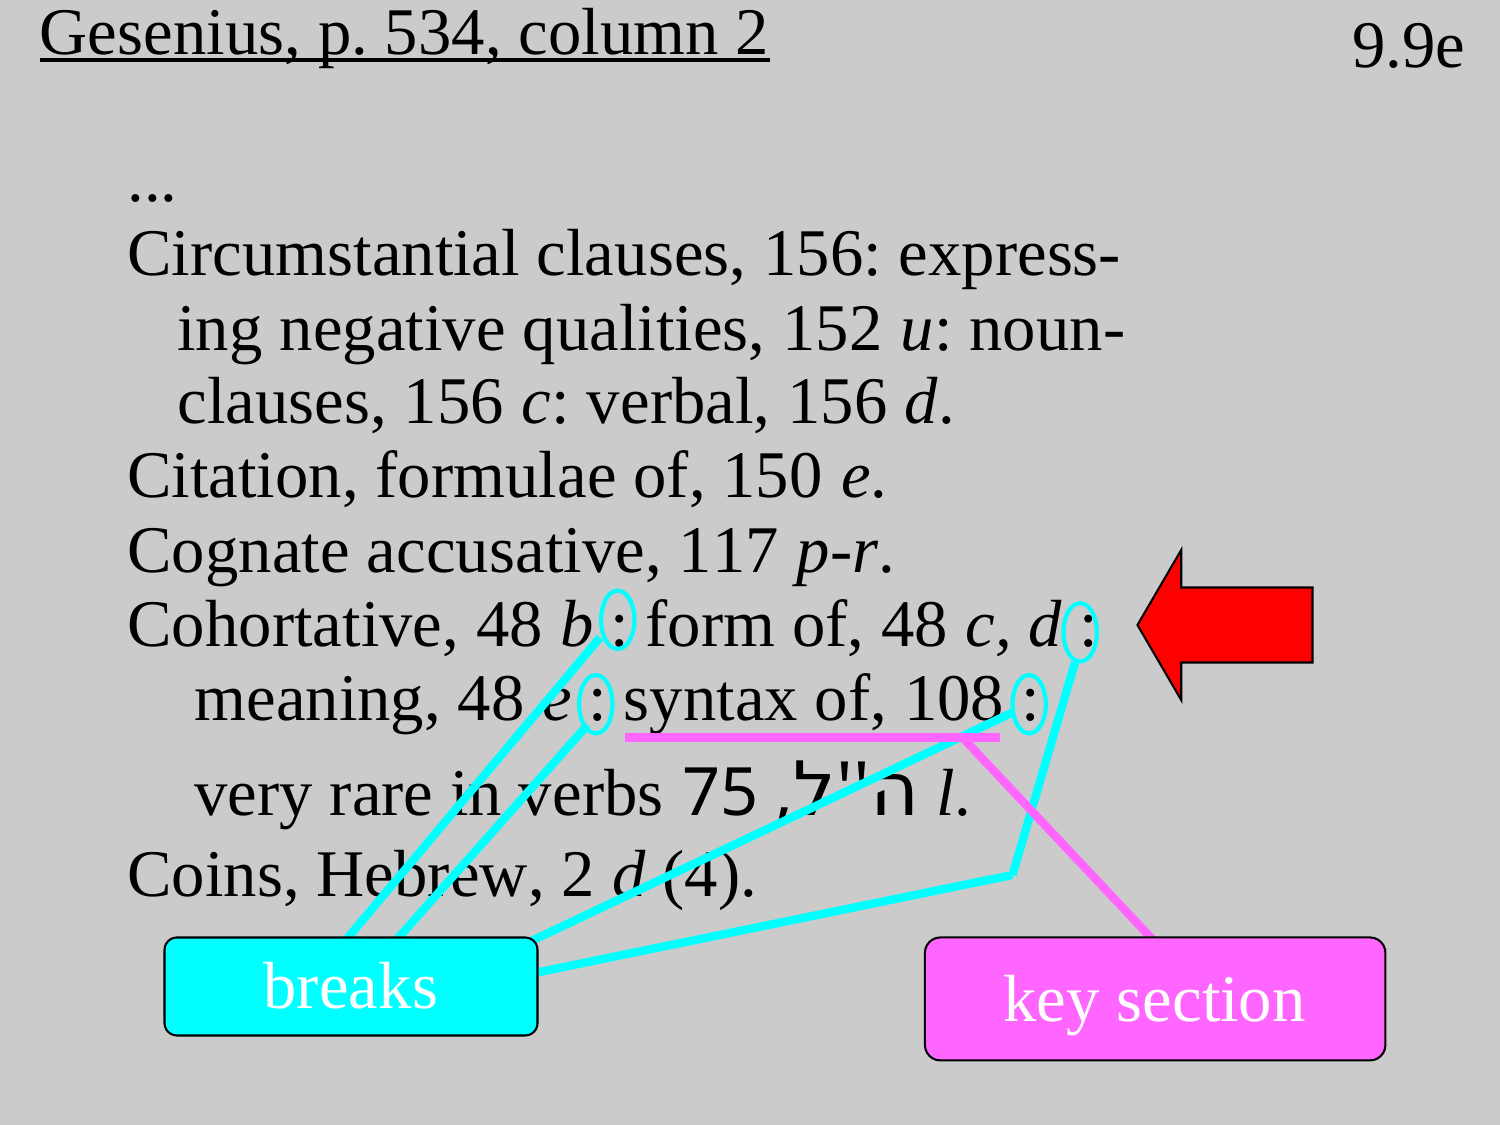

9.9e
Gesenius, p. 534, column 2
...
Circumstantial clauses, 156: express-
 ing negative qualities, 152 u: noun-
 clauses, 156 c: verbal, 156 d.
Citation, formulae of, 150 e.
Cognate accusative, 117 p-r.
Cohortative, 48 b : form of, 48 c, d :
 meaning, 48 e : syntax of, 108 :
 very rare in verbs ה''ל, 75 l.
Coins, Hebrew, 2 d (4).
breaks
key section